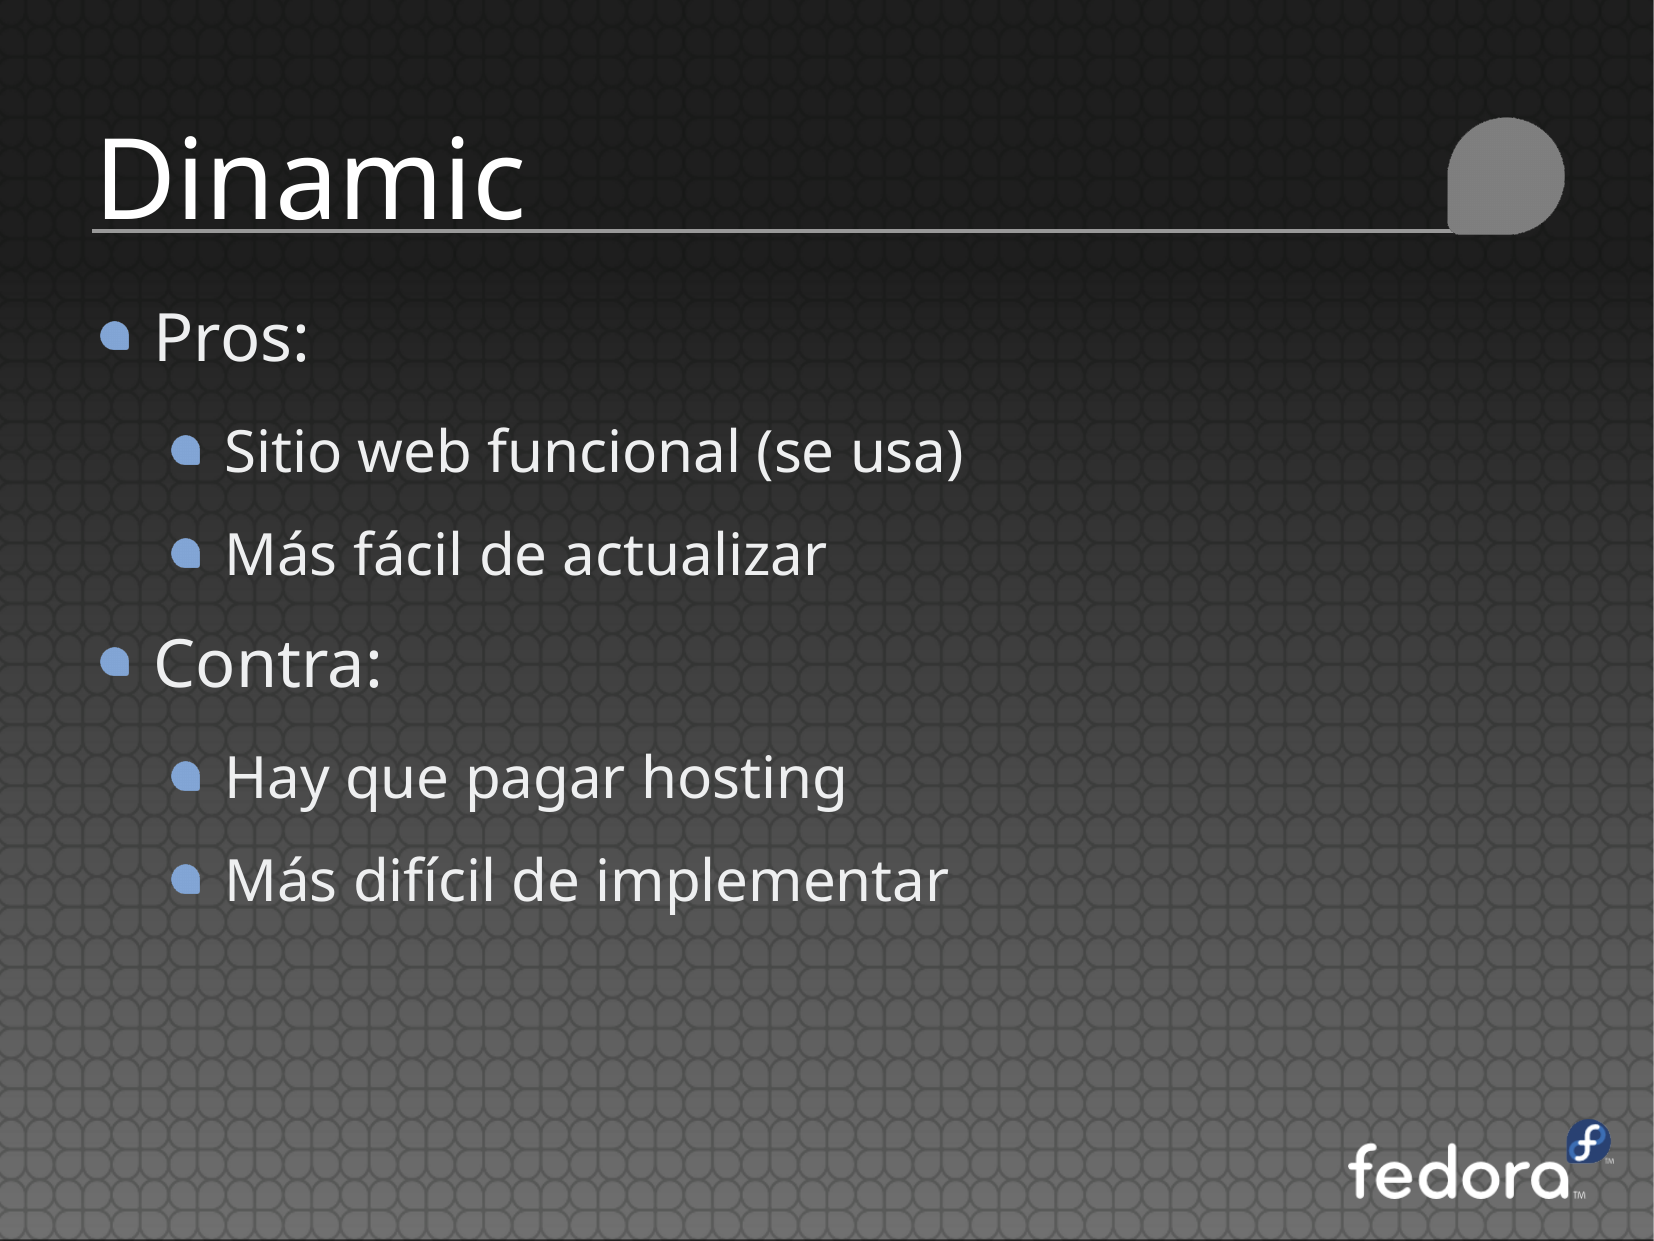

Dinamic
# Pros:
Sitio web funcional (se usa)
Más fácil de actualizar
Contra:
Hay que pagar hosting
Más difícil de implementar